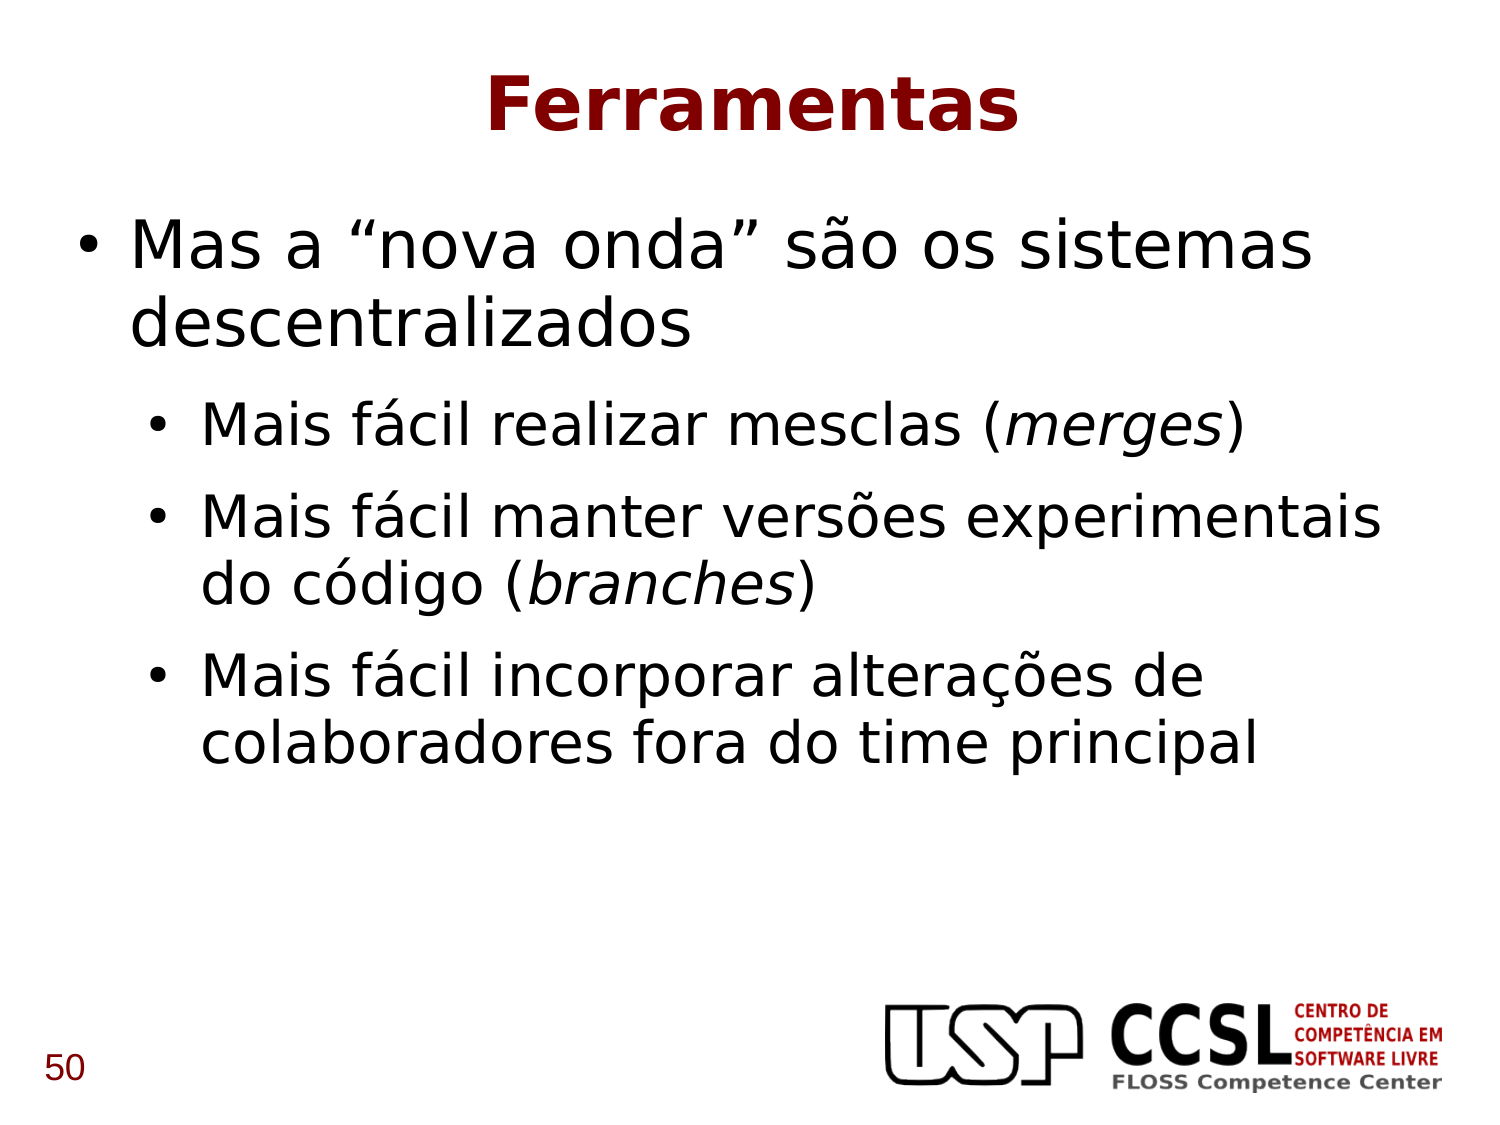

# Ferramentas
Mas a “nova onda” são os sistemas descentralizados
Mais fácil realizar mesclas (merges)
Mais fácil manter versões experimentais do código (branches)
Mais fácil incorporar alterações de colaboradores fora do time principal